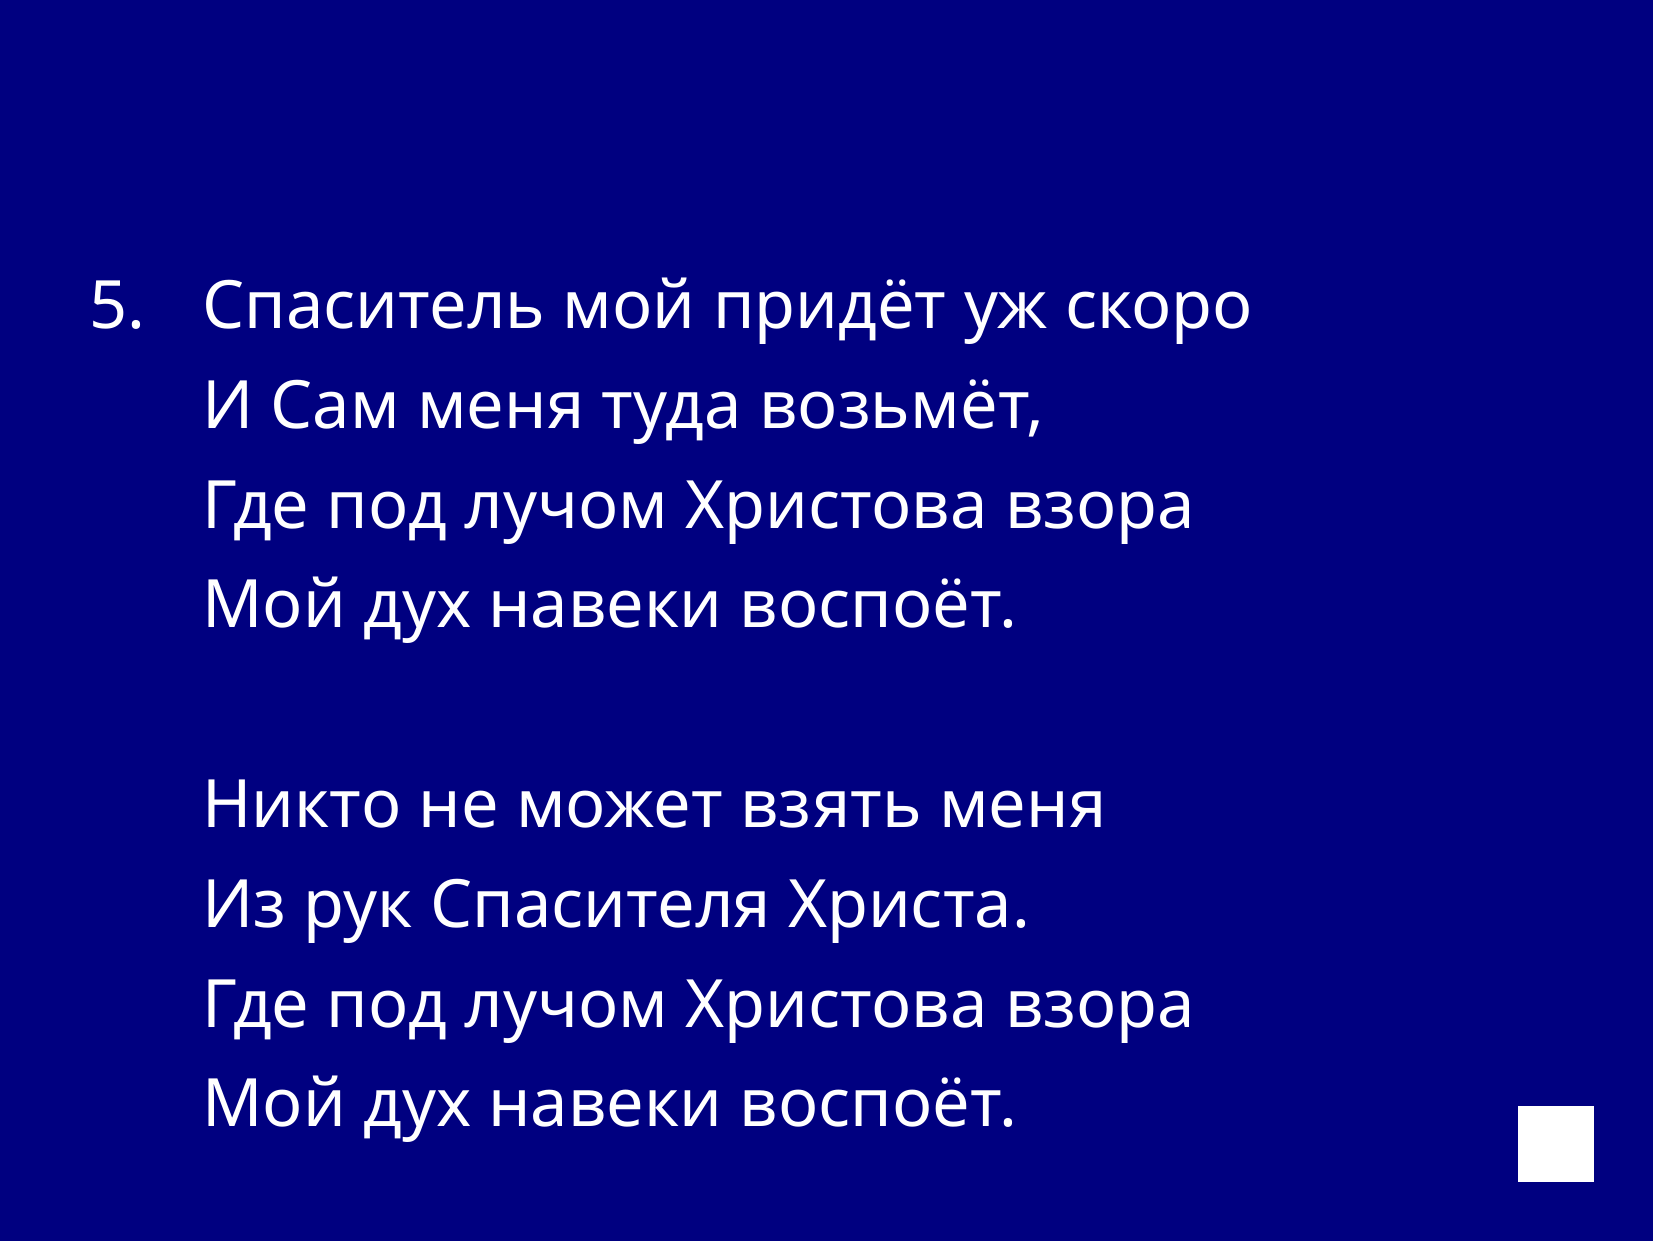

5.	Спаситель мой придёт уж скоро
	И Сам меня туда возьмёт,
	Где под лучом Христова взора
	Мой дух навеки воспоёт.
	Никто не может взять меня
	Из рук Спасителя Христа.
	Где под лучом Христова взора
	Мой дух навеки воспоёт.